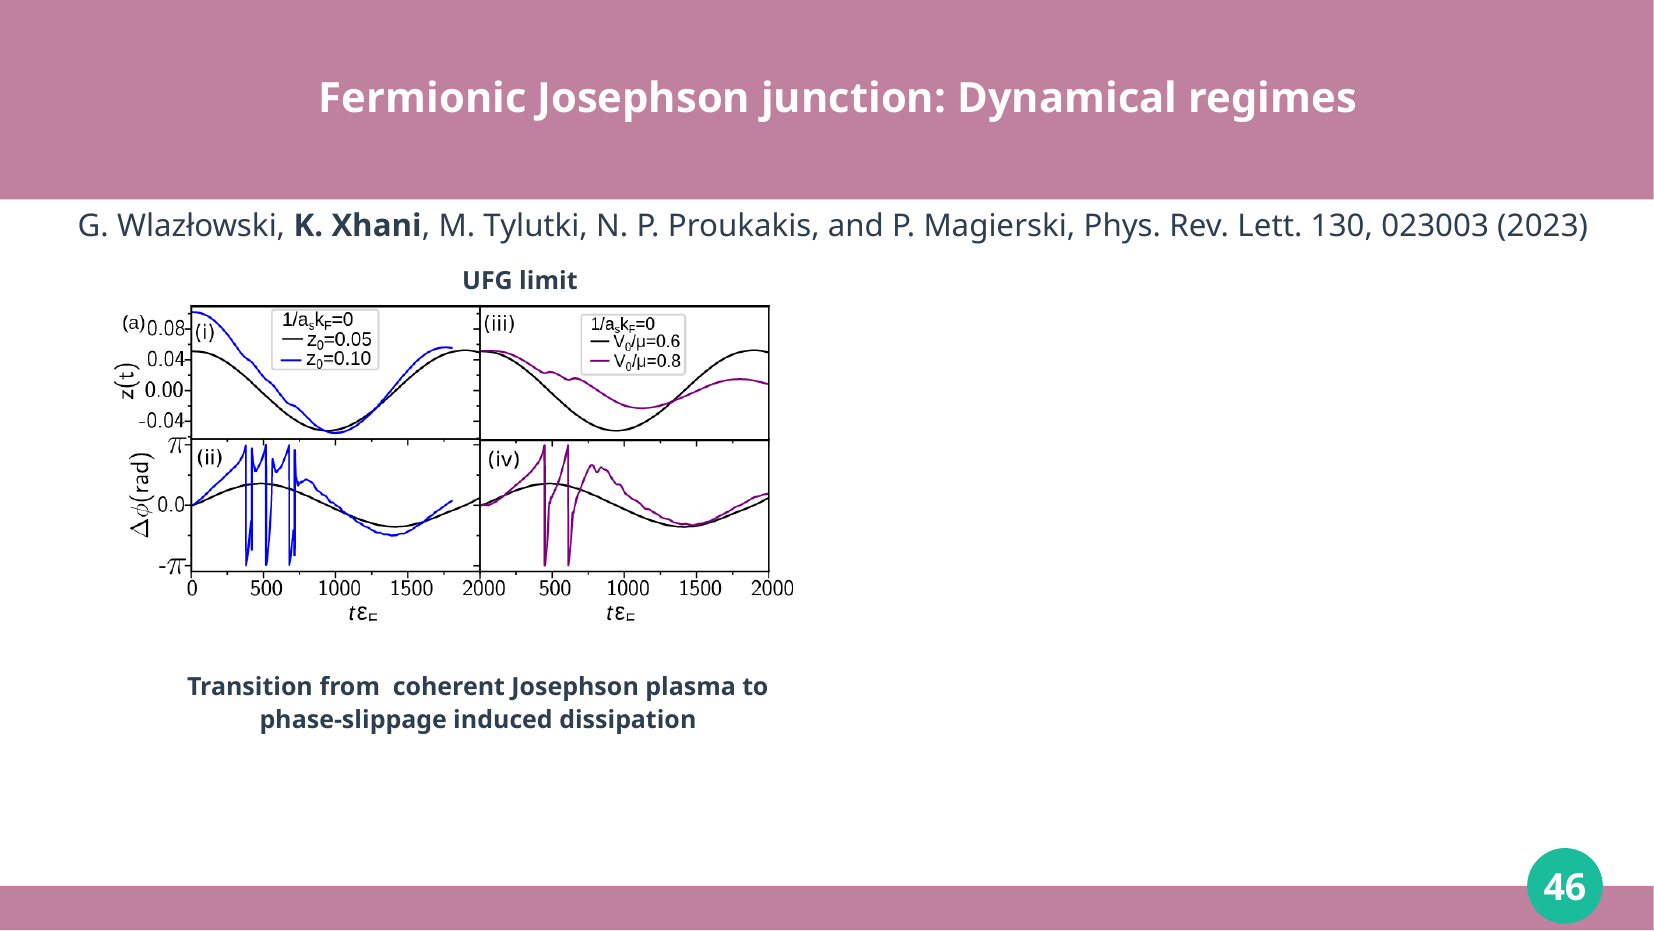

# Fermionic Josephson junction: Dynamical regimes
G. Wlazłowski, K. Xhani, M. Tylutki, N. P. Proukakis, and P. Magierski, Phys. Rev. Lett. 130, 023003 (2023)
UFG limit
Transition from coherent Josephson plasma to phase-slippage induced dissipation